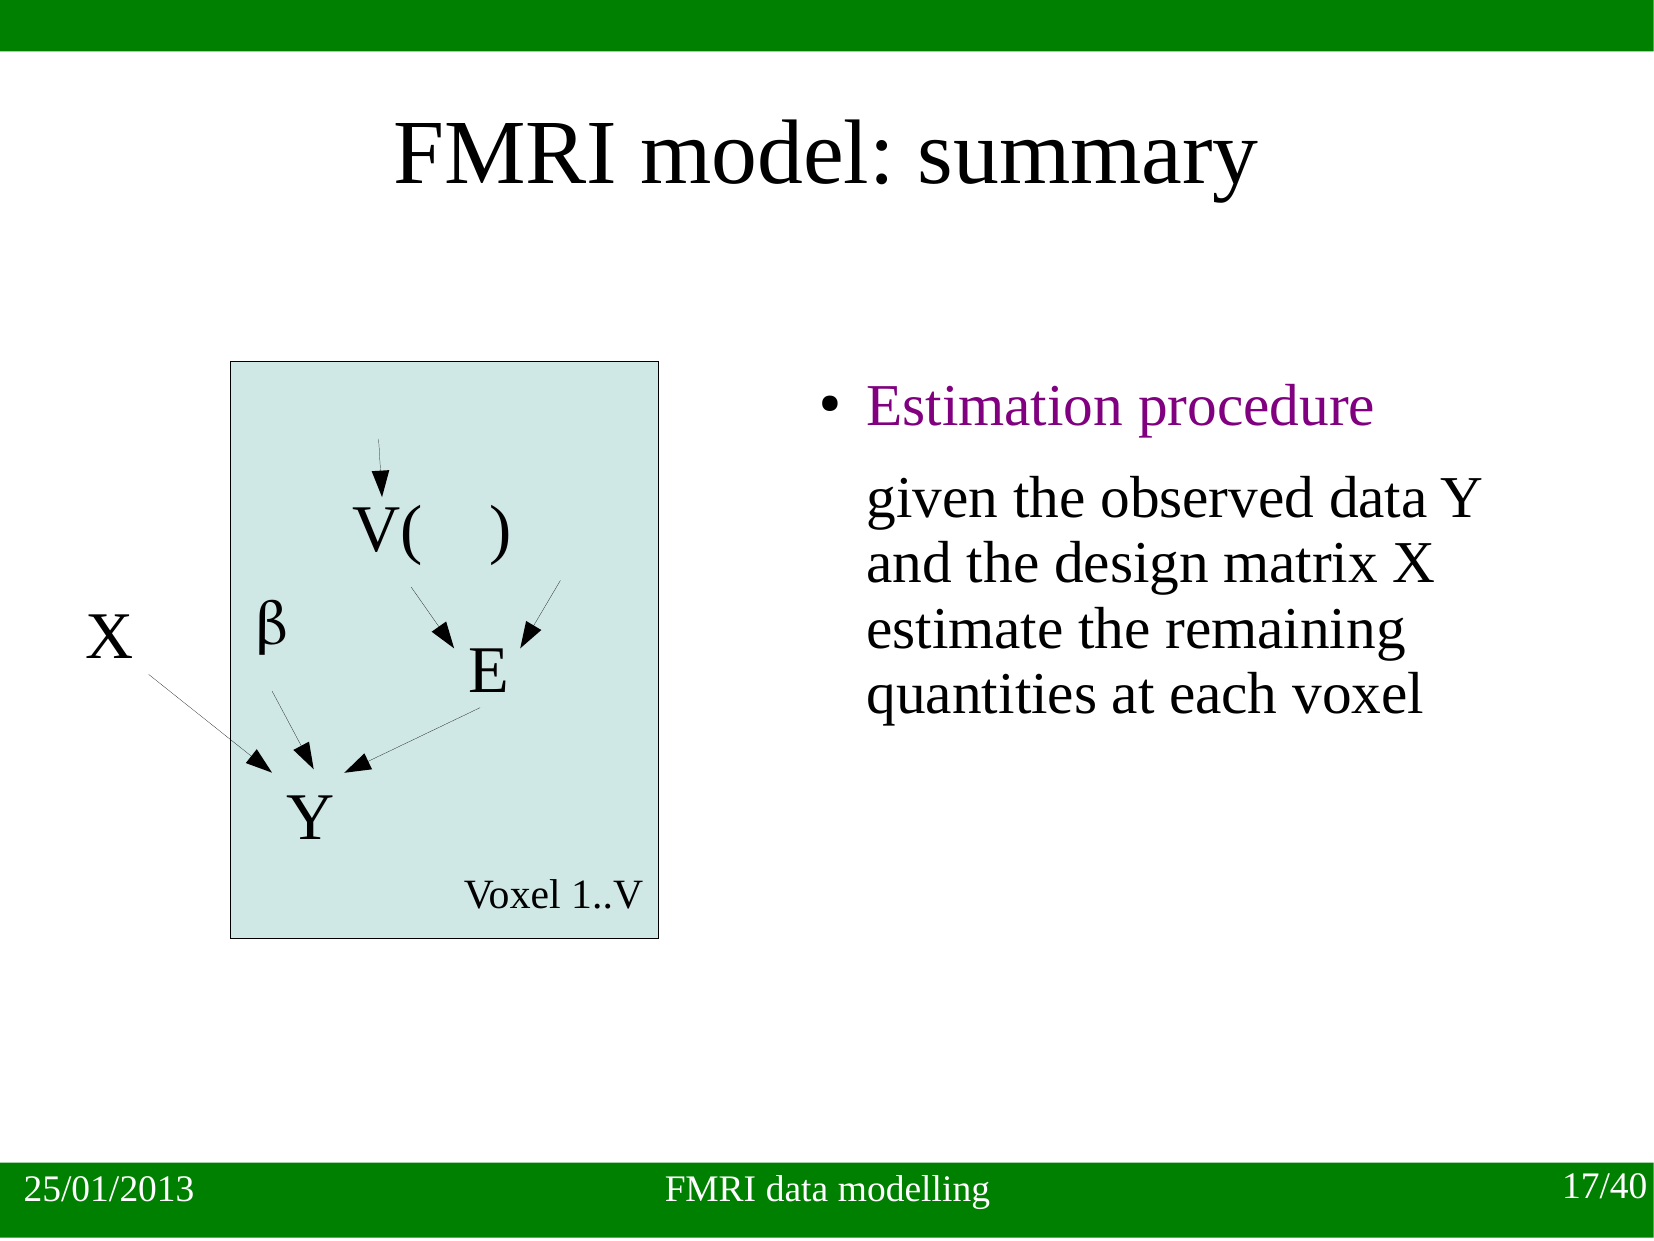

# FMRI model: summary

Estimation procedure
given the observed data Y and the design matrix X estimate the remaining quantities at each voxel
V()


X
E
Y
Voxel 1..V
17